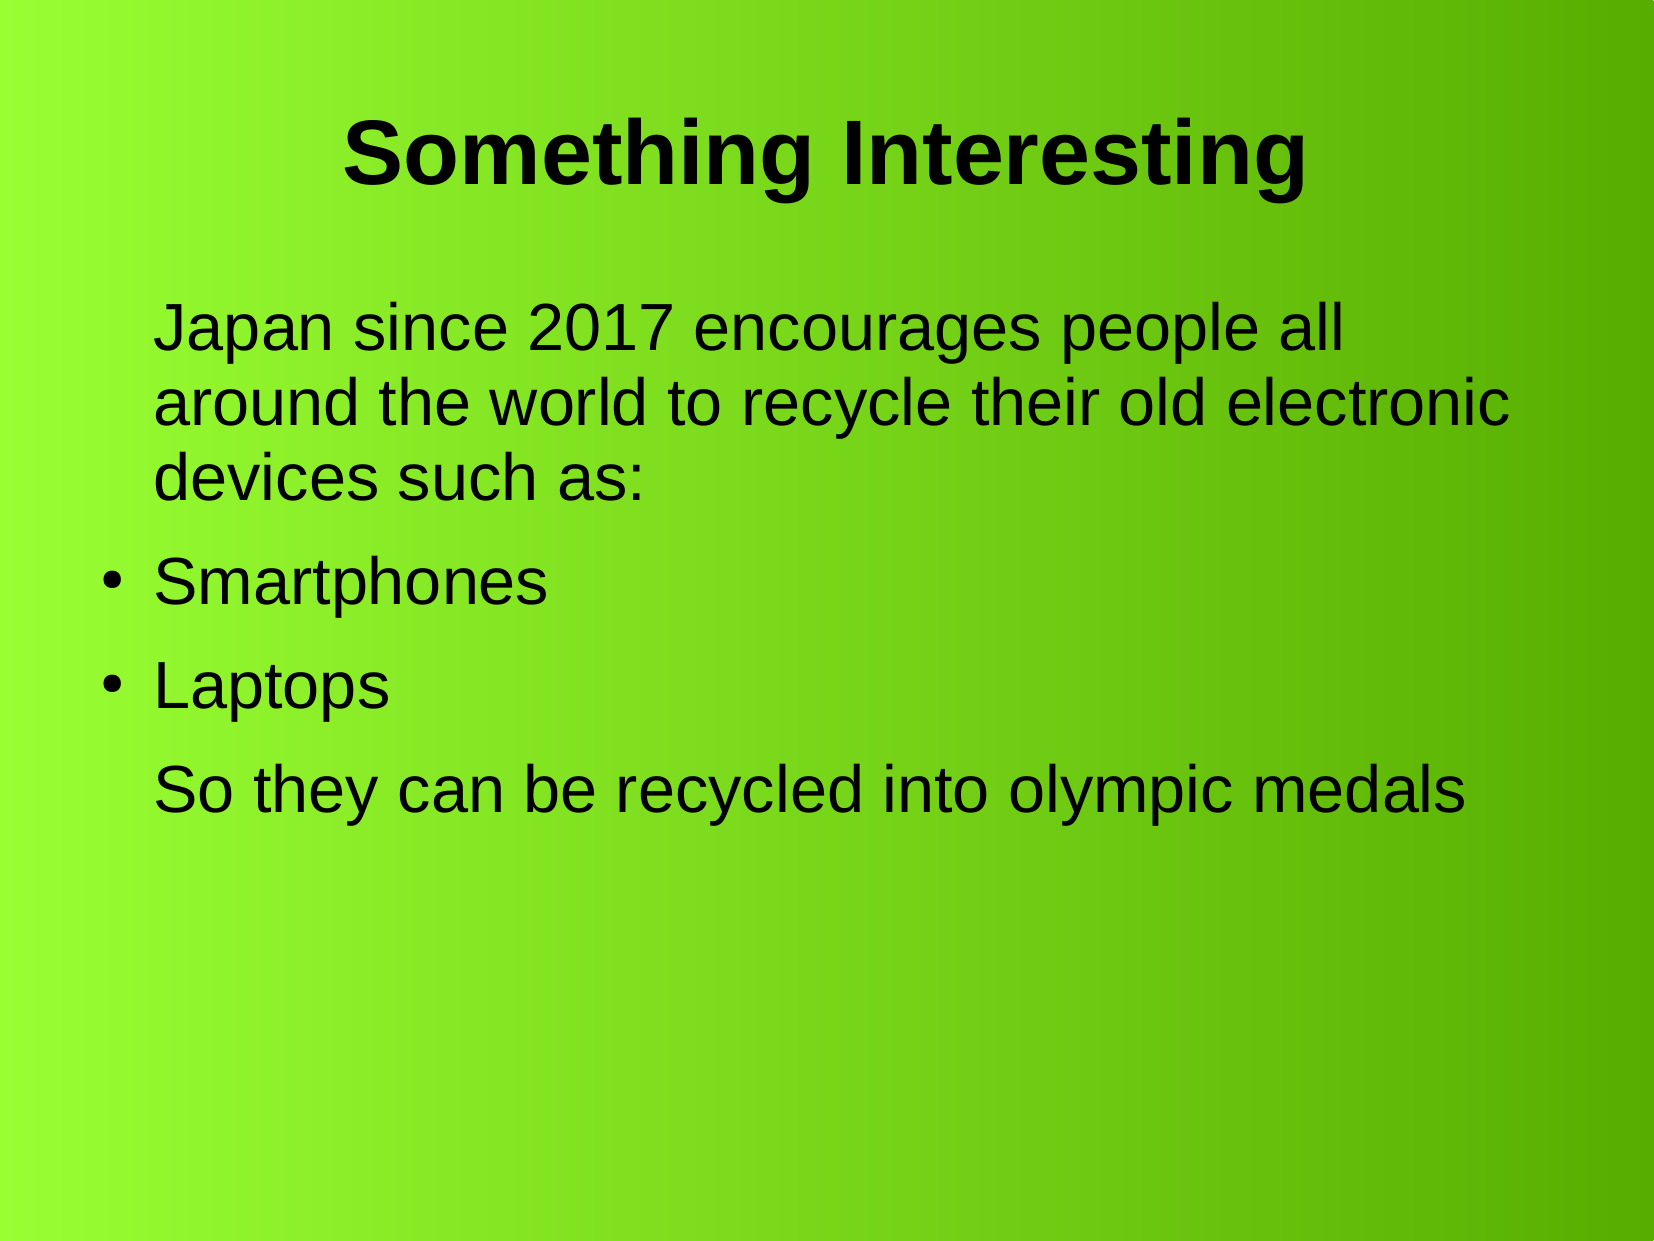

# Something Interesting
Japan since 2017 encourages people all around the world to recycle their old electronic devices such as:
Smartphones
Laptops
So they can be recycled into olympic medals